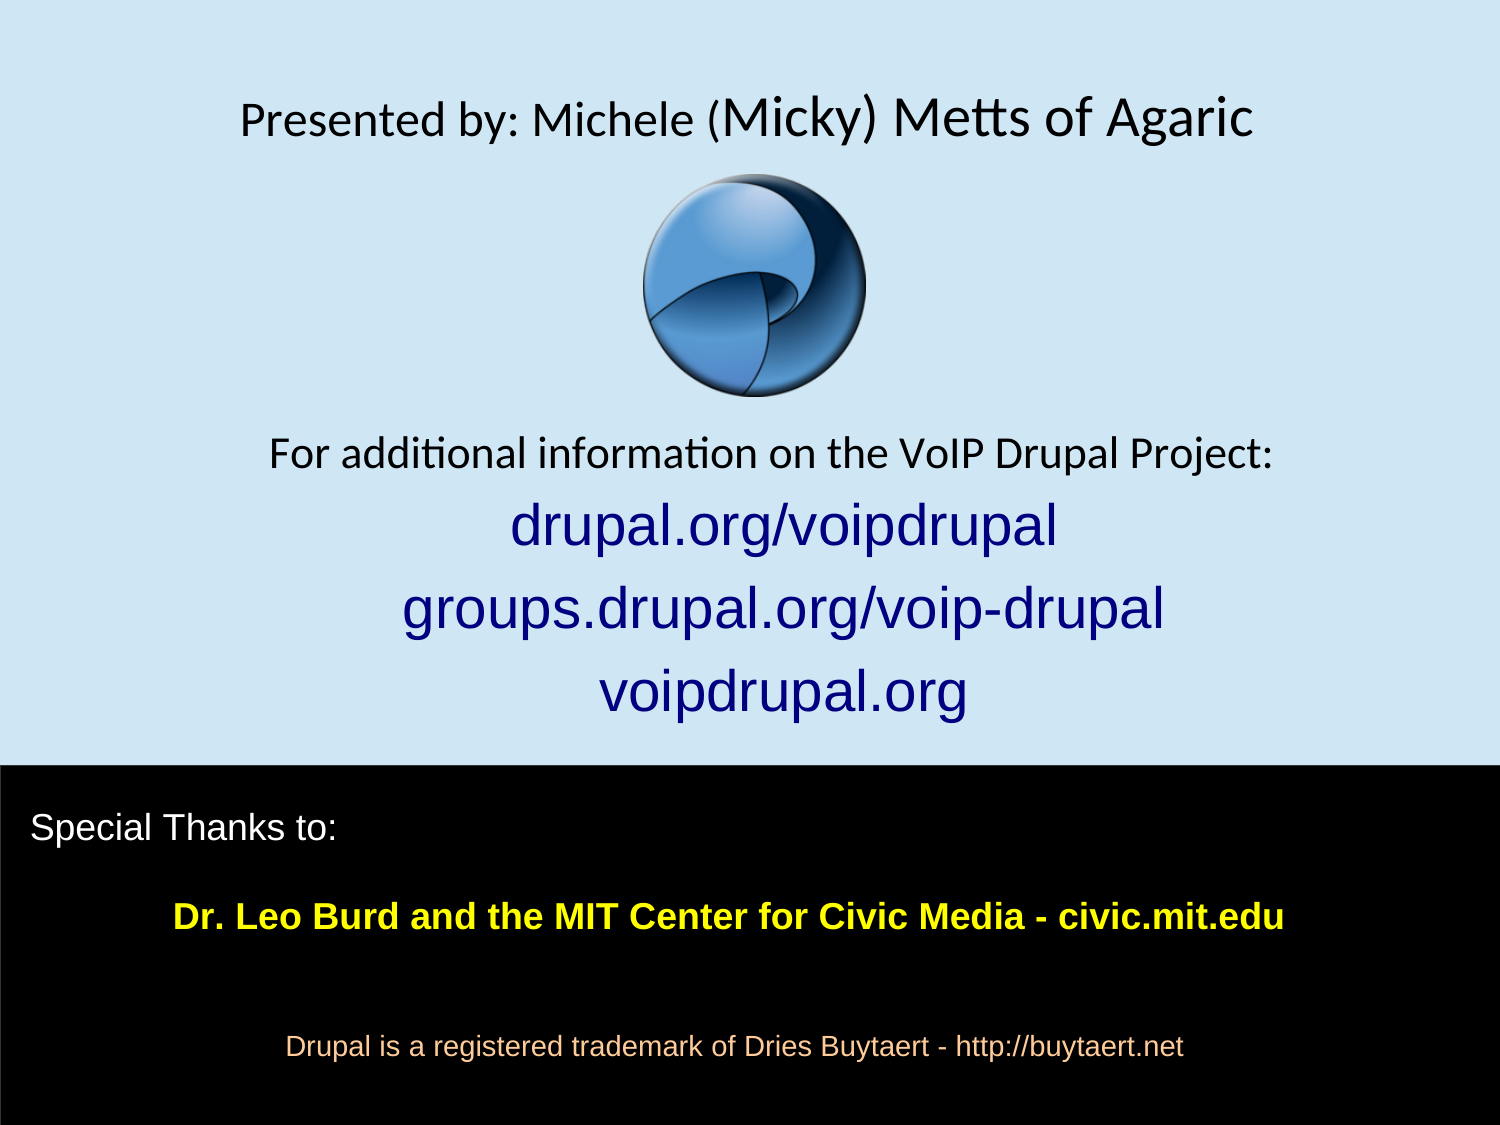

Presented by: Michele (Micky) Metts of Agaric
drupal.org/voipdrupal
groups.drupal.org/voip-drupal
voipdrupal.org
For additional information on the VoIP Drupal Project:
Special Thanks to:
Dr. Leo Burd and the MIT Center for Civic Media - civic.mit.edu
Drupal is a registered trademark of Dries Buytaert - http://buytaert.net